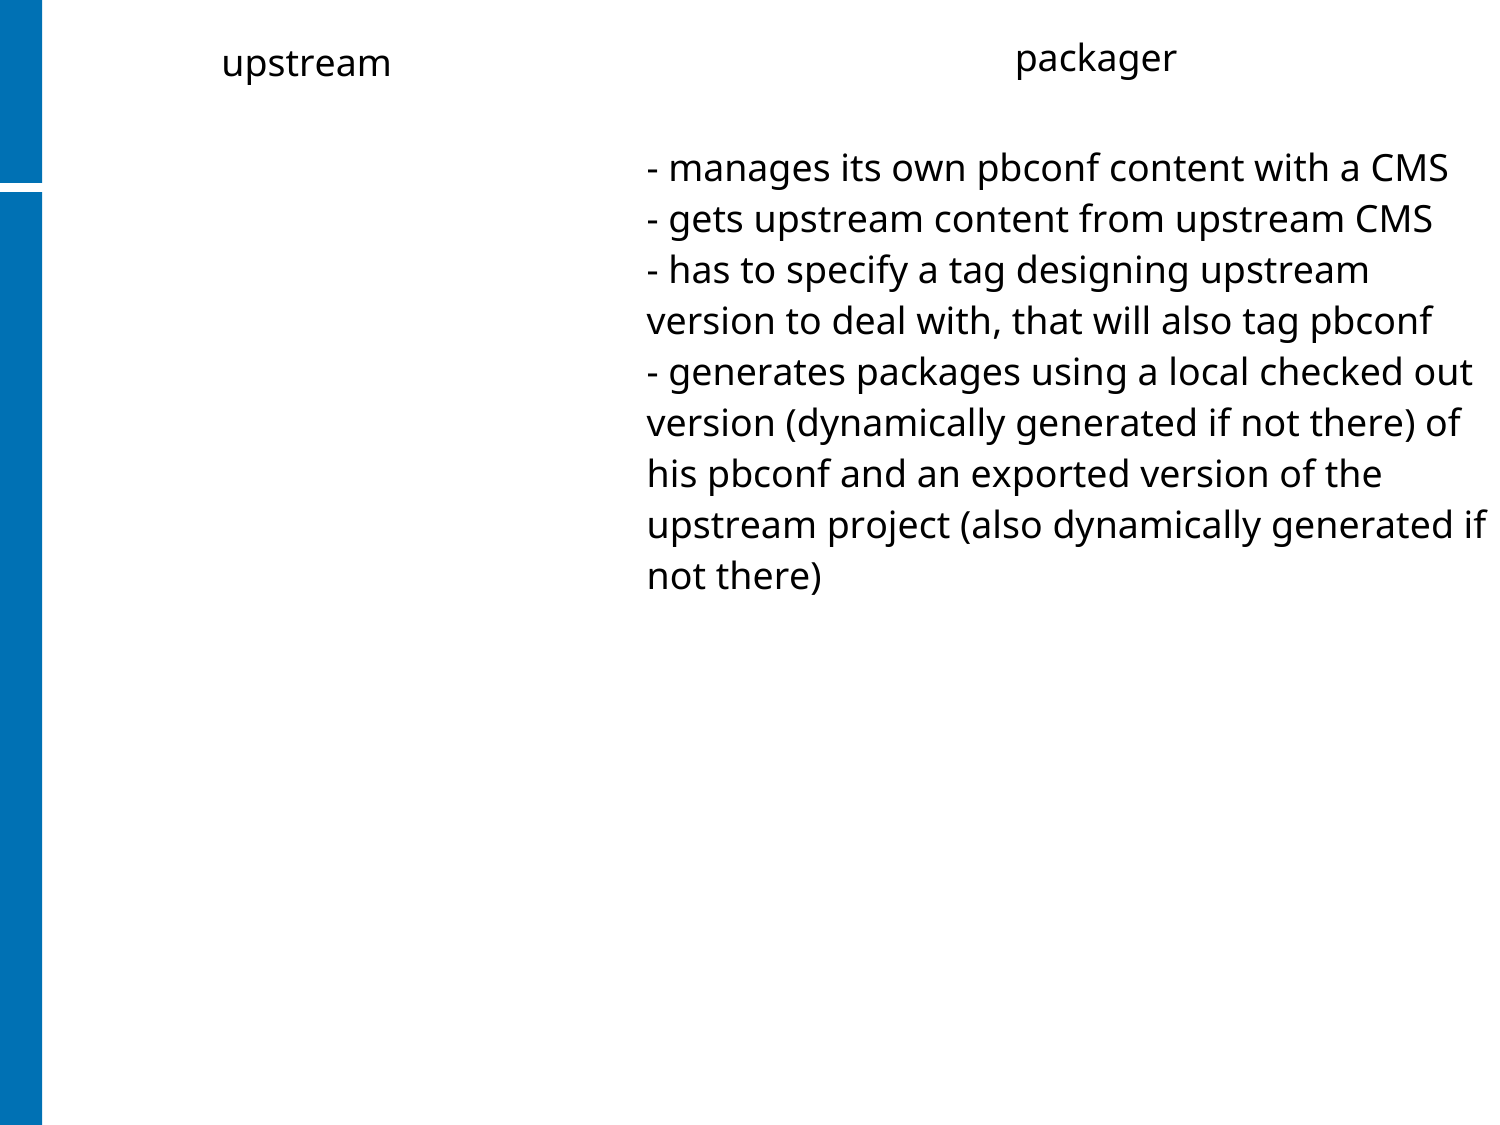

packager
upstream
- manages its own pbconf content with a CMS
- gets upstream content from upstream CMS
- has to specify a tag designing upstream version to deal with, that will also tag pbconf
- generates packages using a local checked out version (dynamically generated if not there) of his pbconf and an exported version of the upstream project (also dynamically generated if not there)